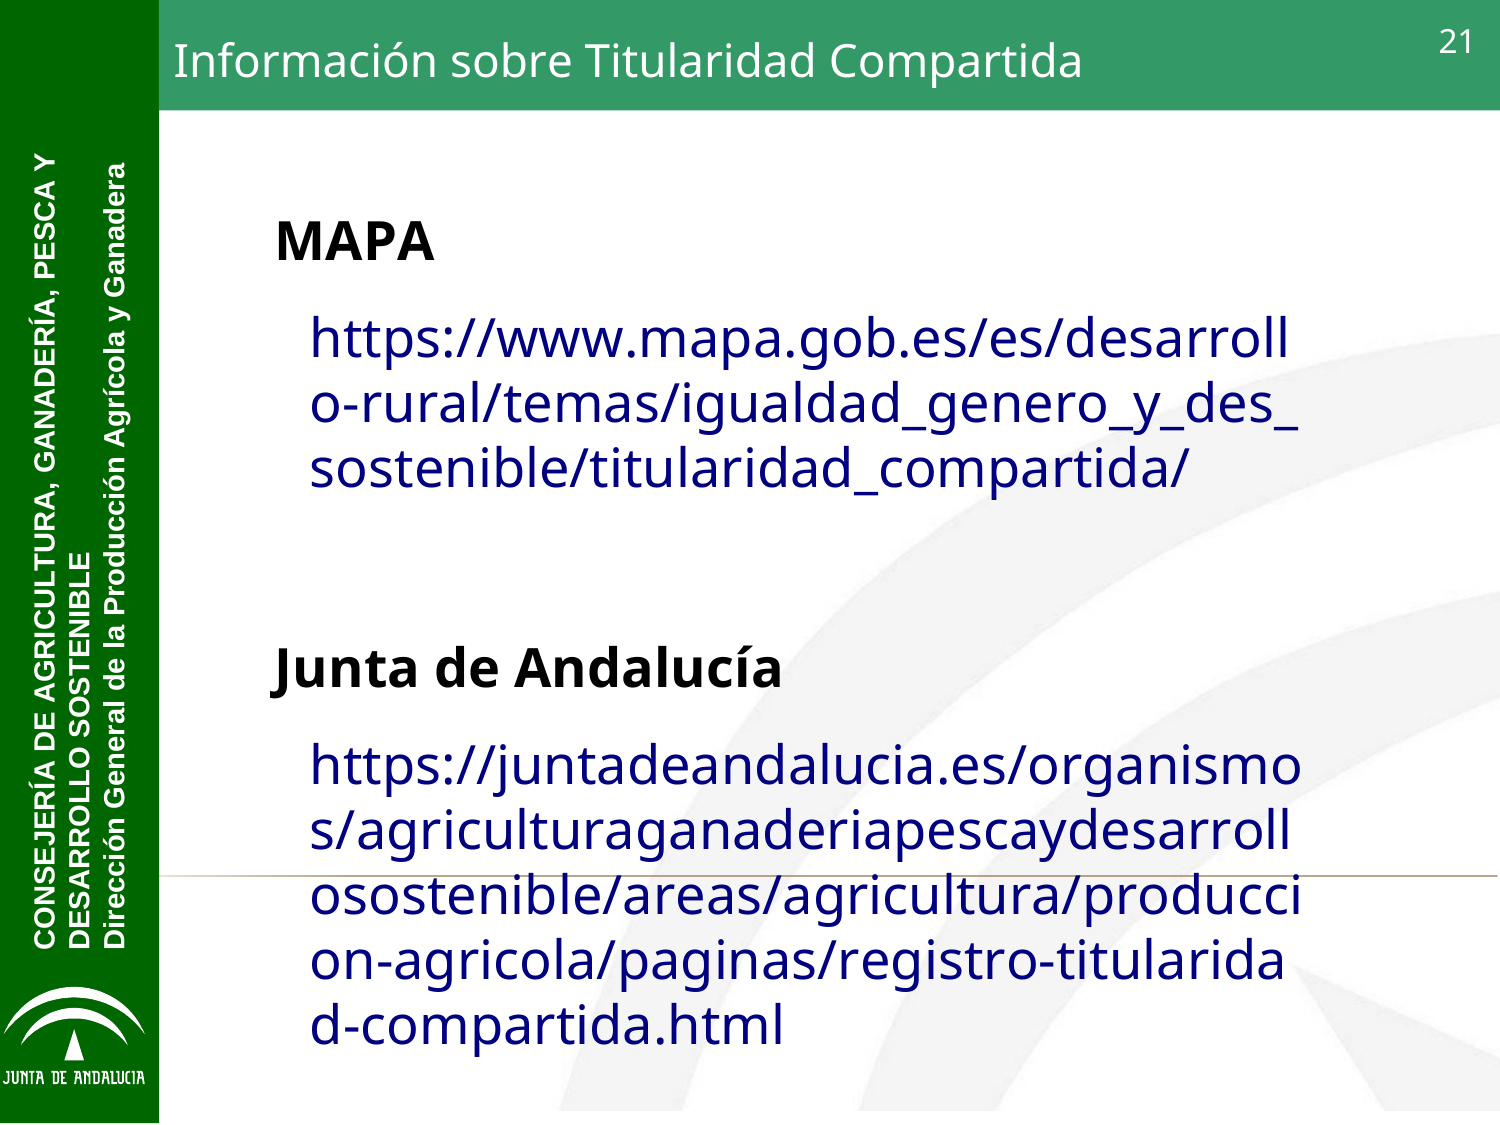

Información sobre Titularidad Compartida
21
MAPA
https://www.mapa.gob.es/es/desarrollo-rural/temas/igualdad_genero_y_des_sostenible/titularidad_compartida/
Junta de Andalucía
https://juntadeandalucia.es/organismos/agriculturaganaderiapescaydesarrollosostenible/areas/agricultura/produccion-agricola/paginas/registro-titularidad-compartida.html